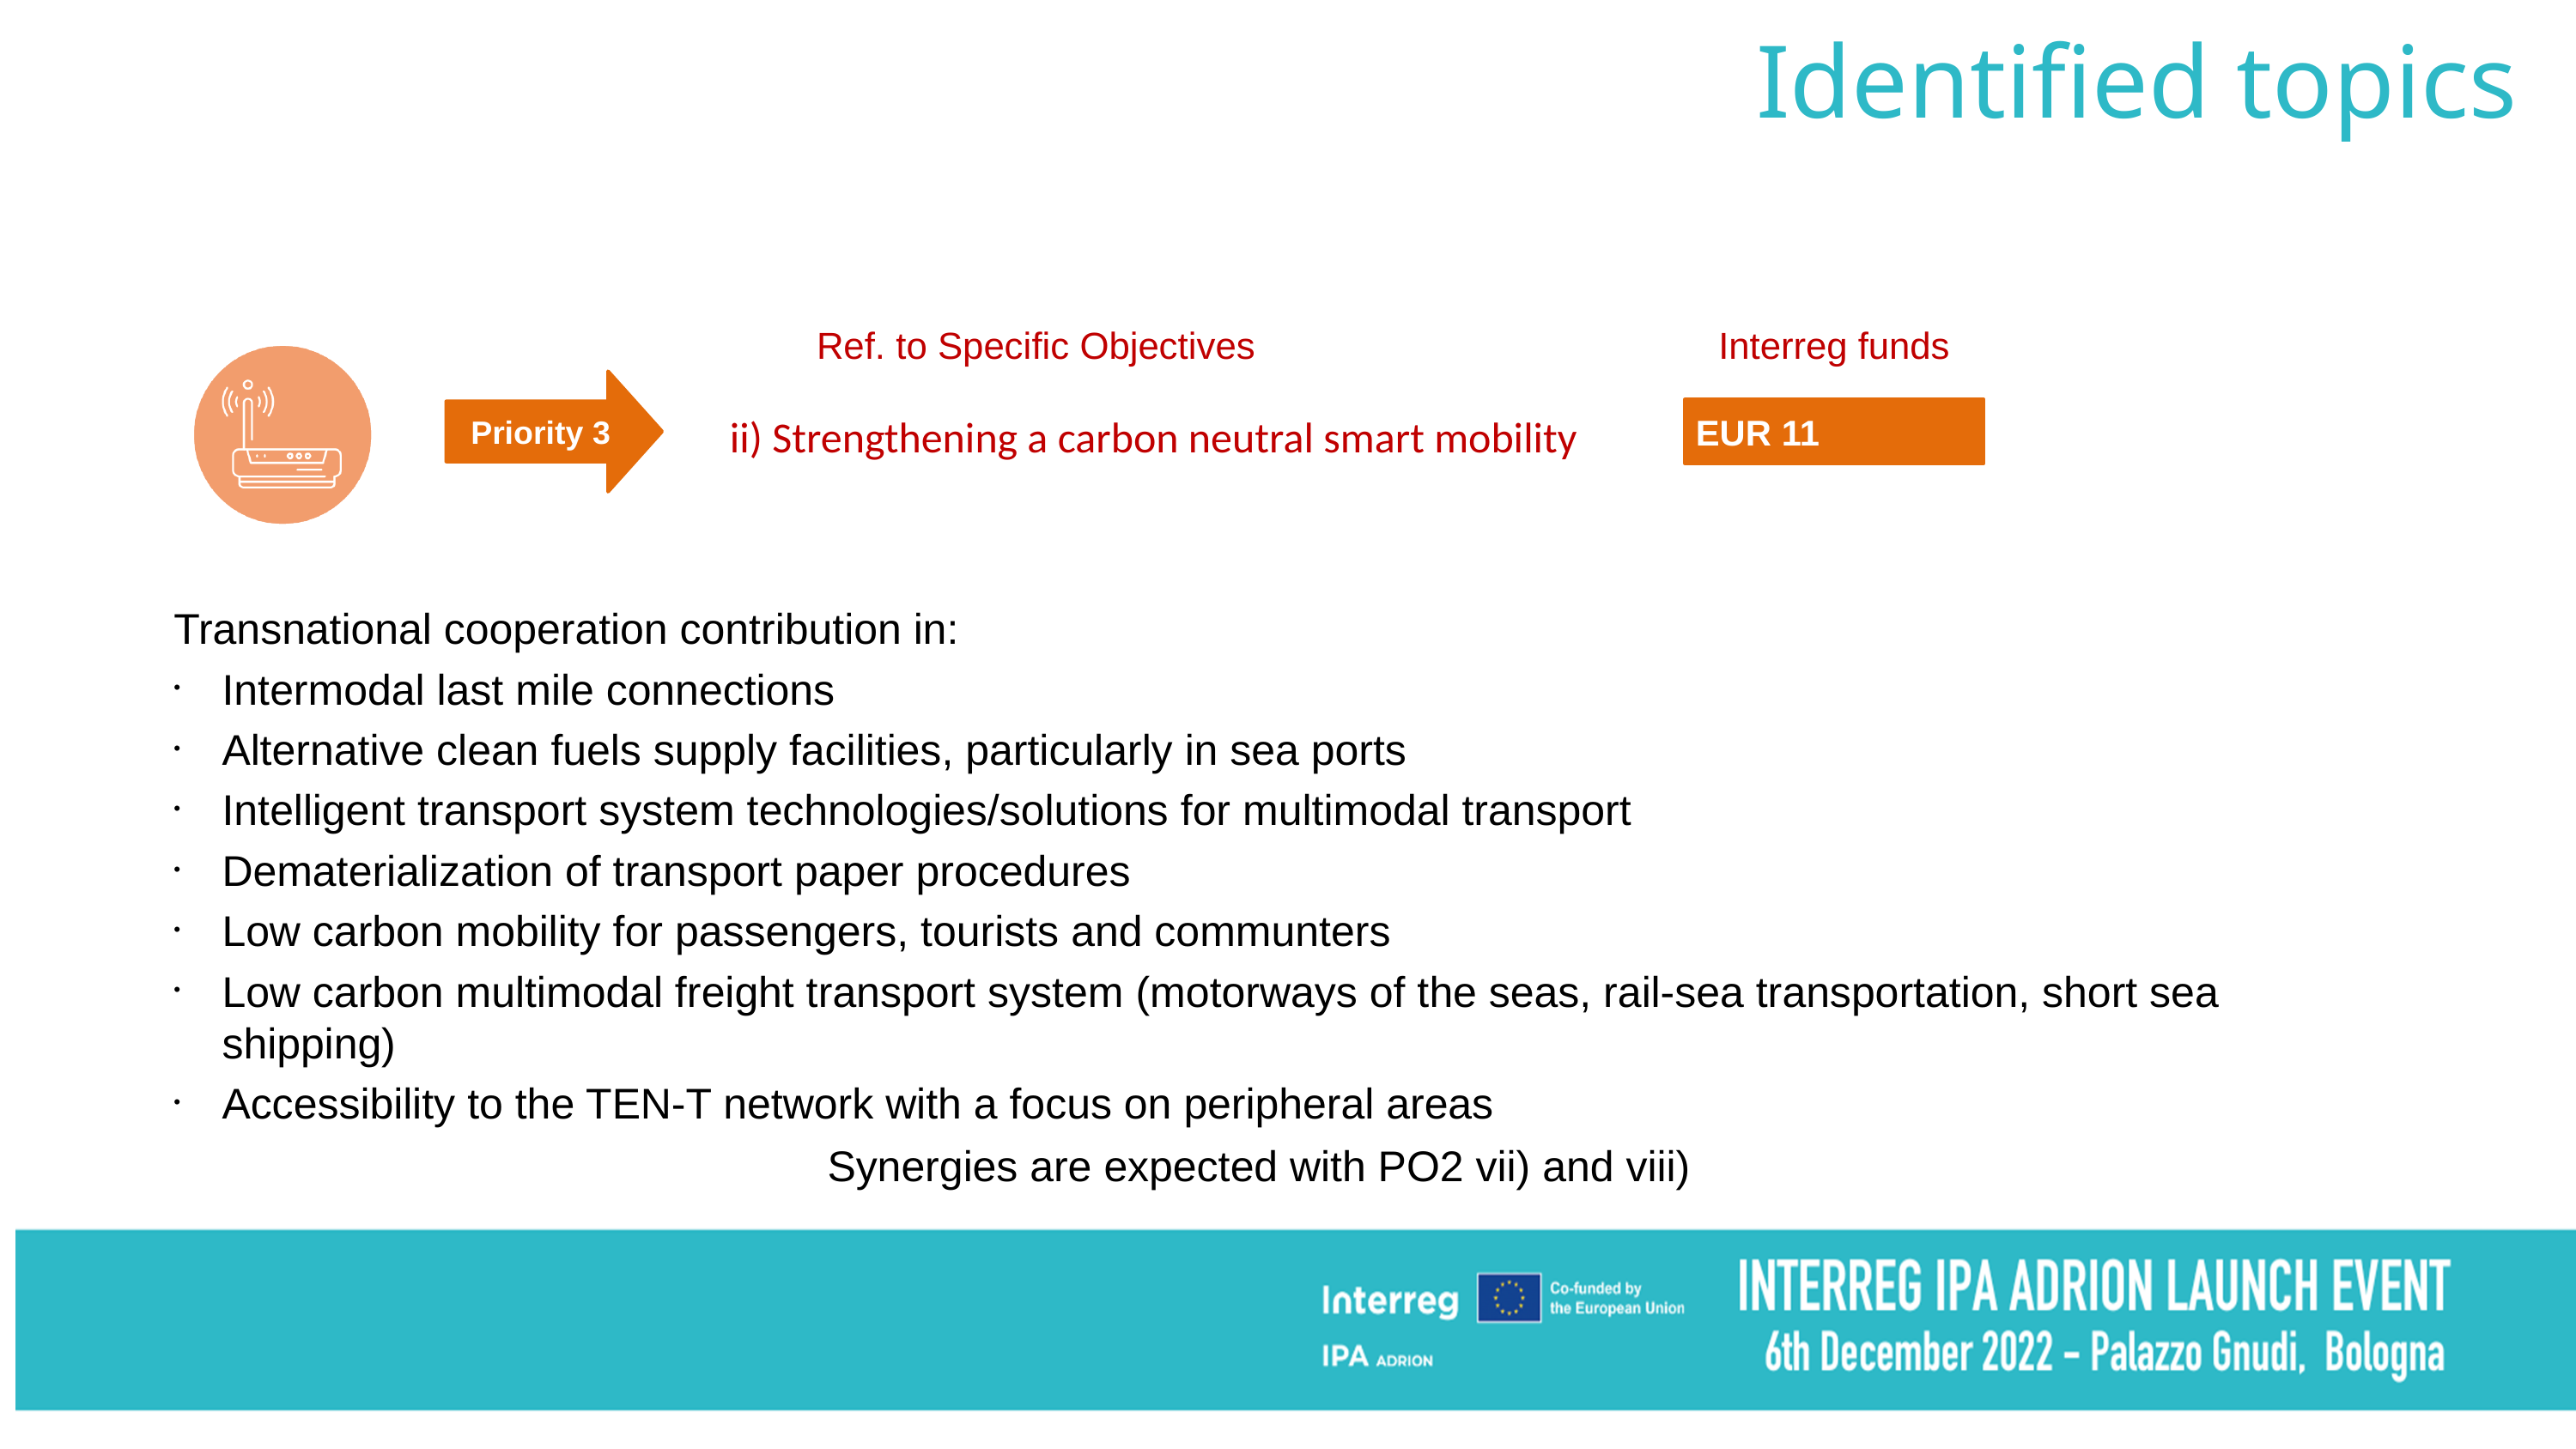

2021-2027 IPA PROGRAMME
Identified topics
Ref. to Specific Objectives
Interreg funds
Priority 3
EUR 11
ii) Strengthening a carbon neutral smart mobility
Transnational cooperation contribution in:
Intermodal last mile connections
Alternative clean fuels supply facilities, particularly in sea ports
Intelligent transport system technologies/solutions for multimodal transport
Dematerialization of transport paper procedures
Low carbon mobility for passengers, tourists and communters
Low carbon multimodal freight transport system (motorways of the seas, rail-sea transportation, short sea shipping)
Accessibility to the TEN-T network with a focus on peripheral areas
Synergies are expected with PO2 vii) and viii)